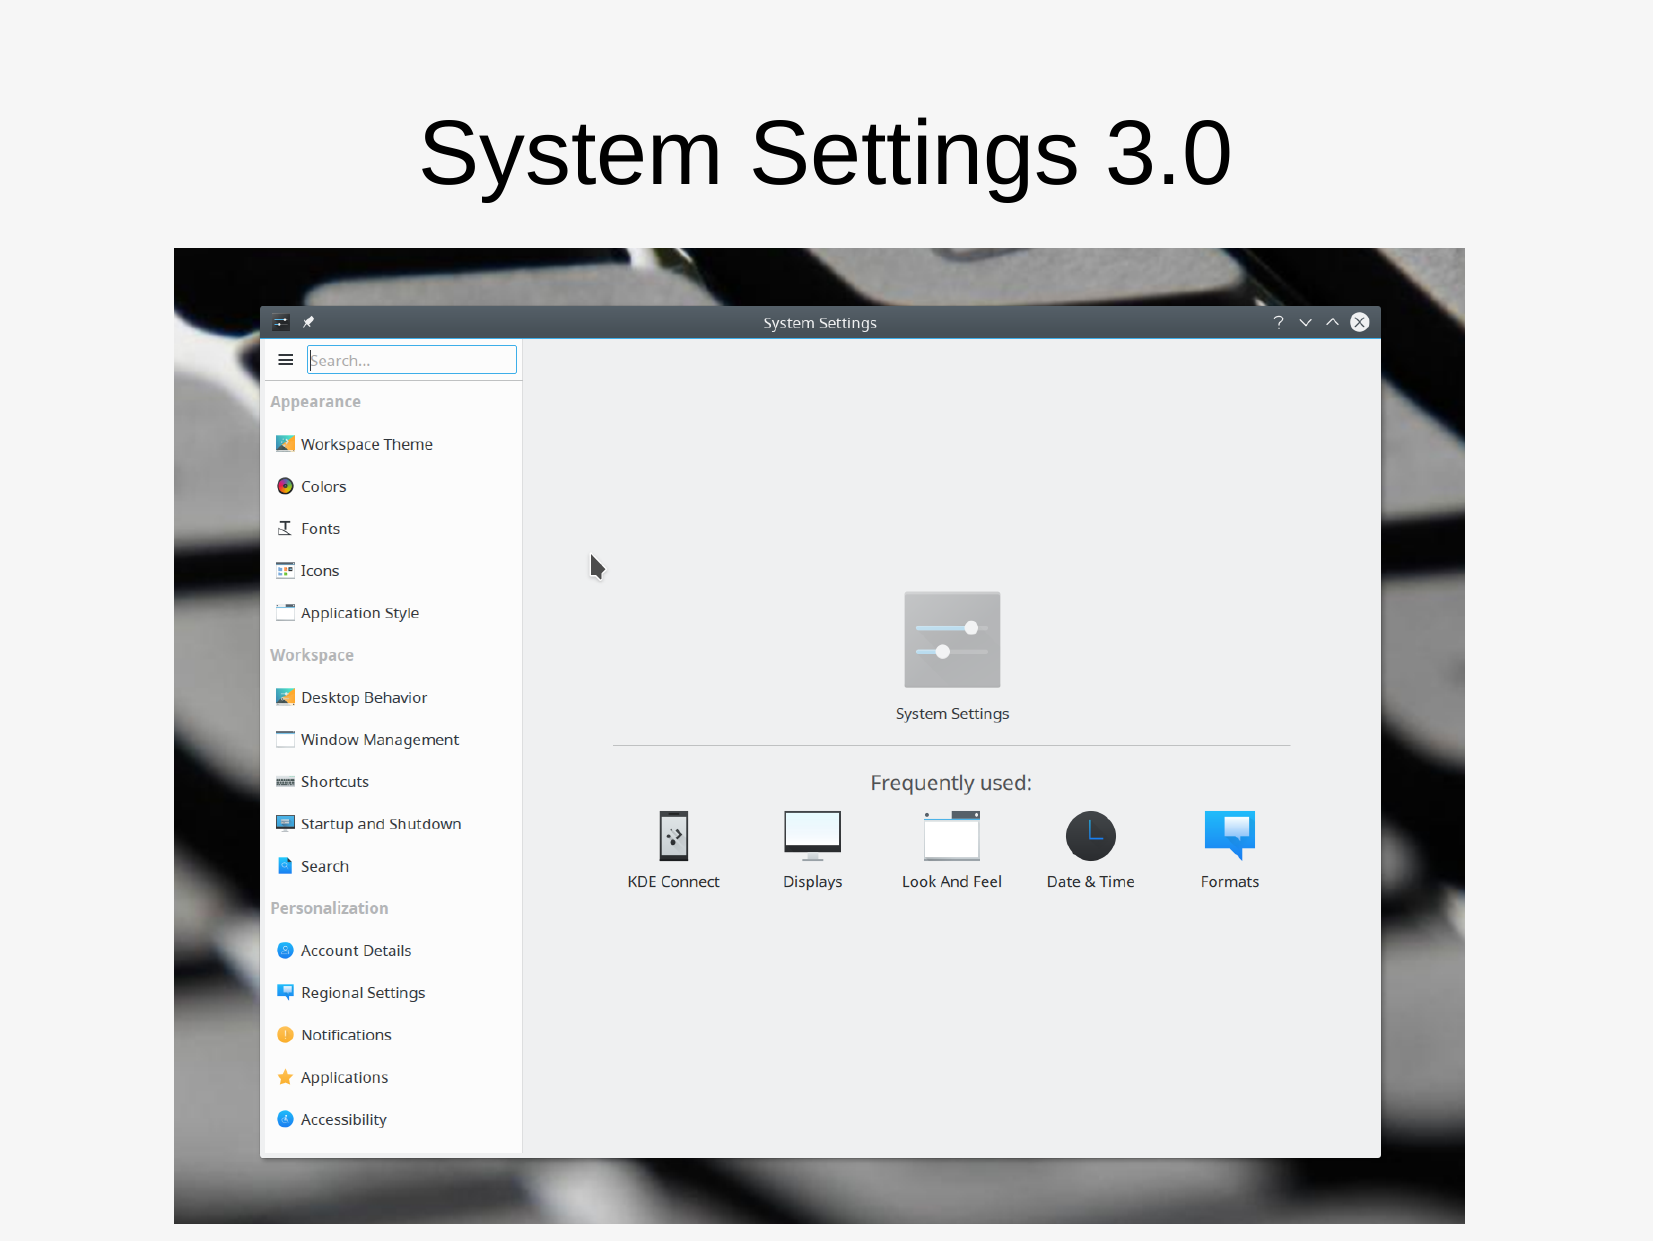

# System Settings 3.0
Design for full-page screenshots